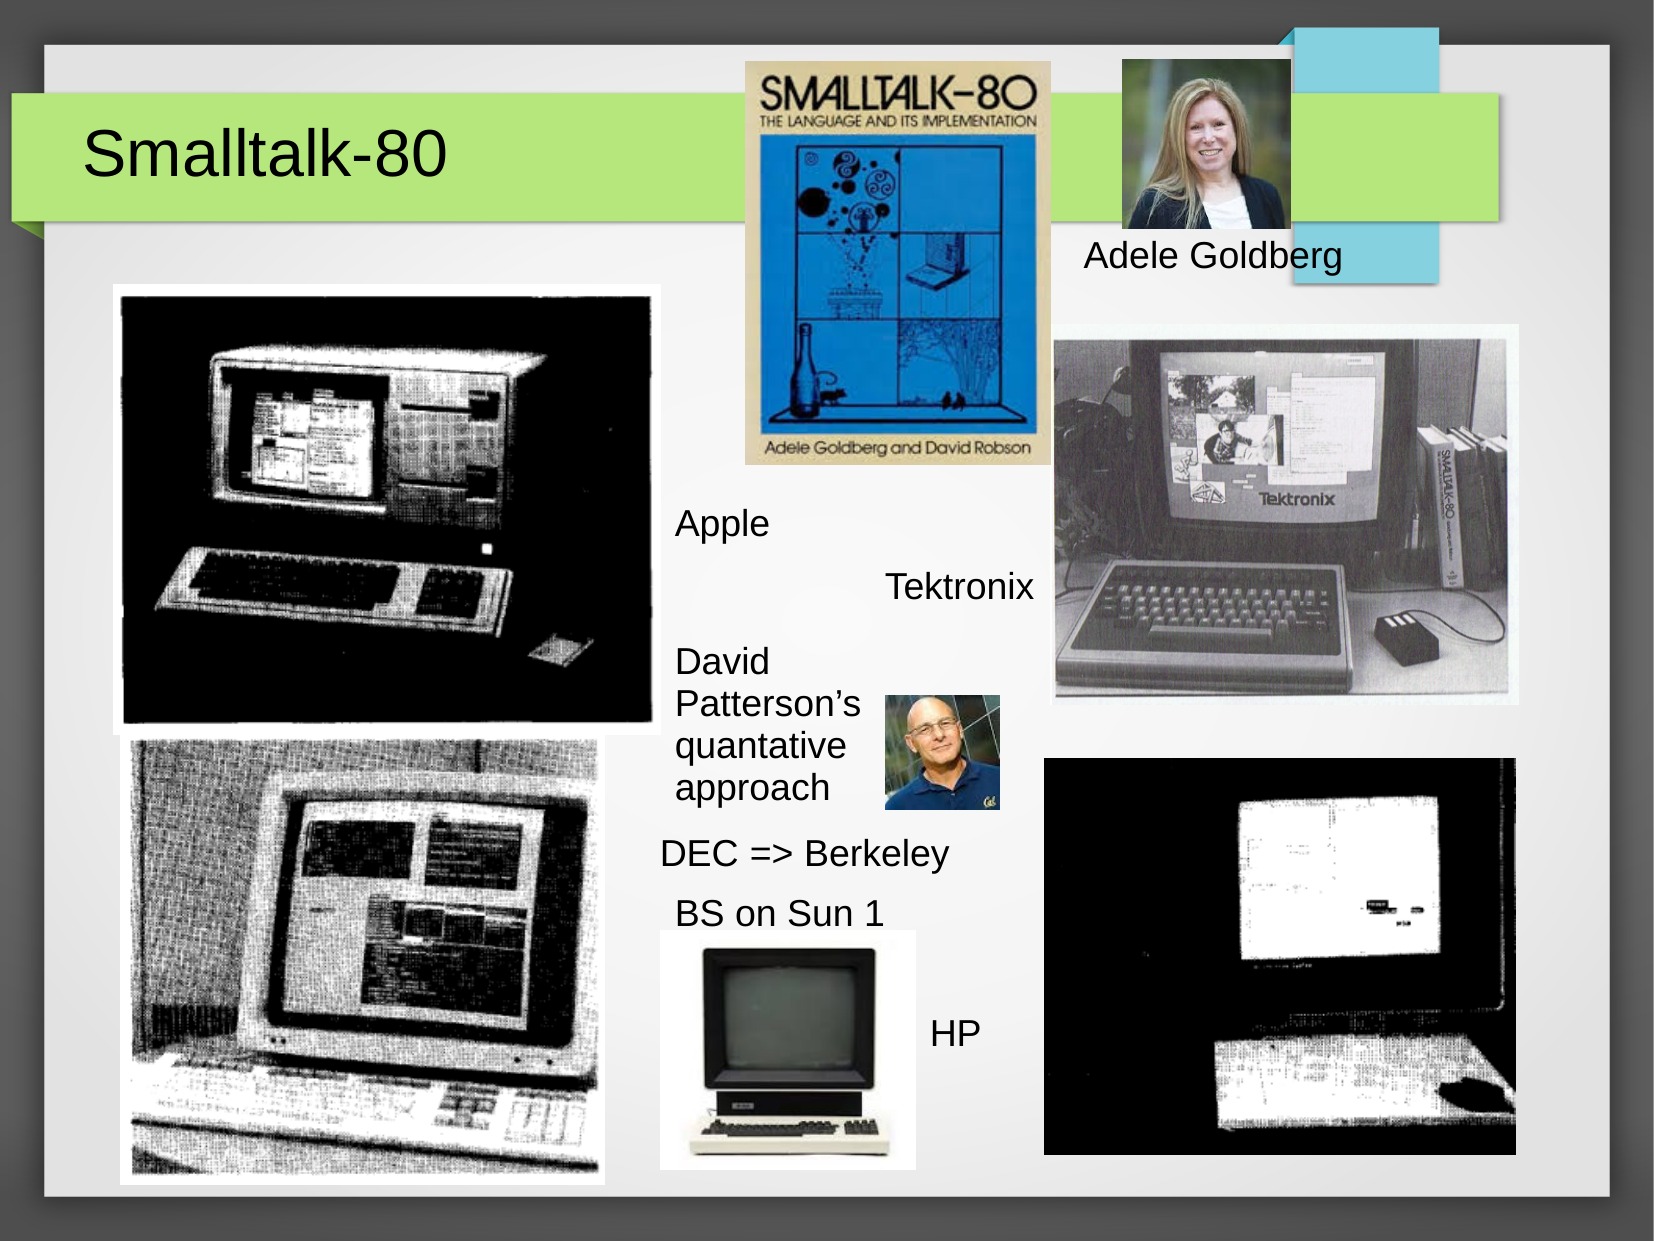

# Smalltalk-80
Adele Goldberg
Apple
Tektronix
David Patterson’s quantative approach
DEC
=> Berkeley
BS on Sun 1
HP